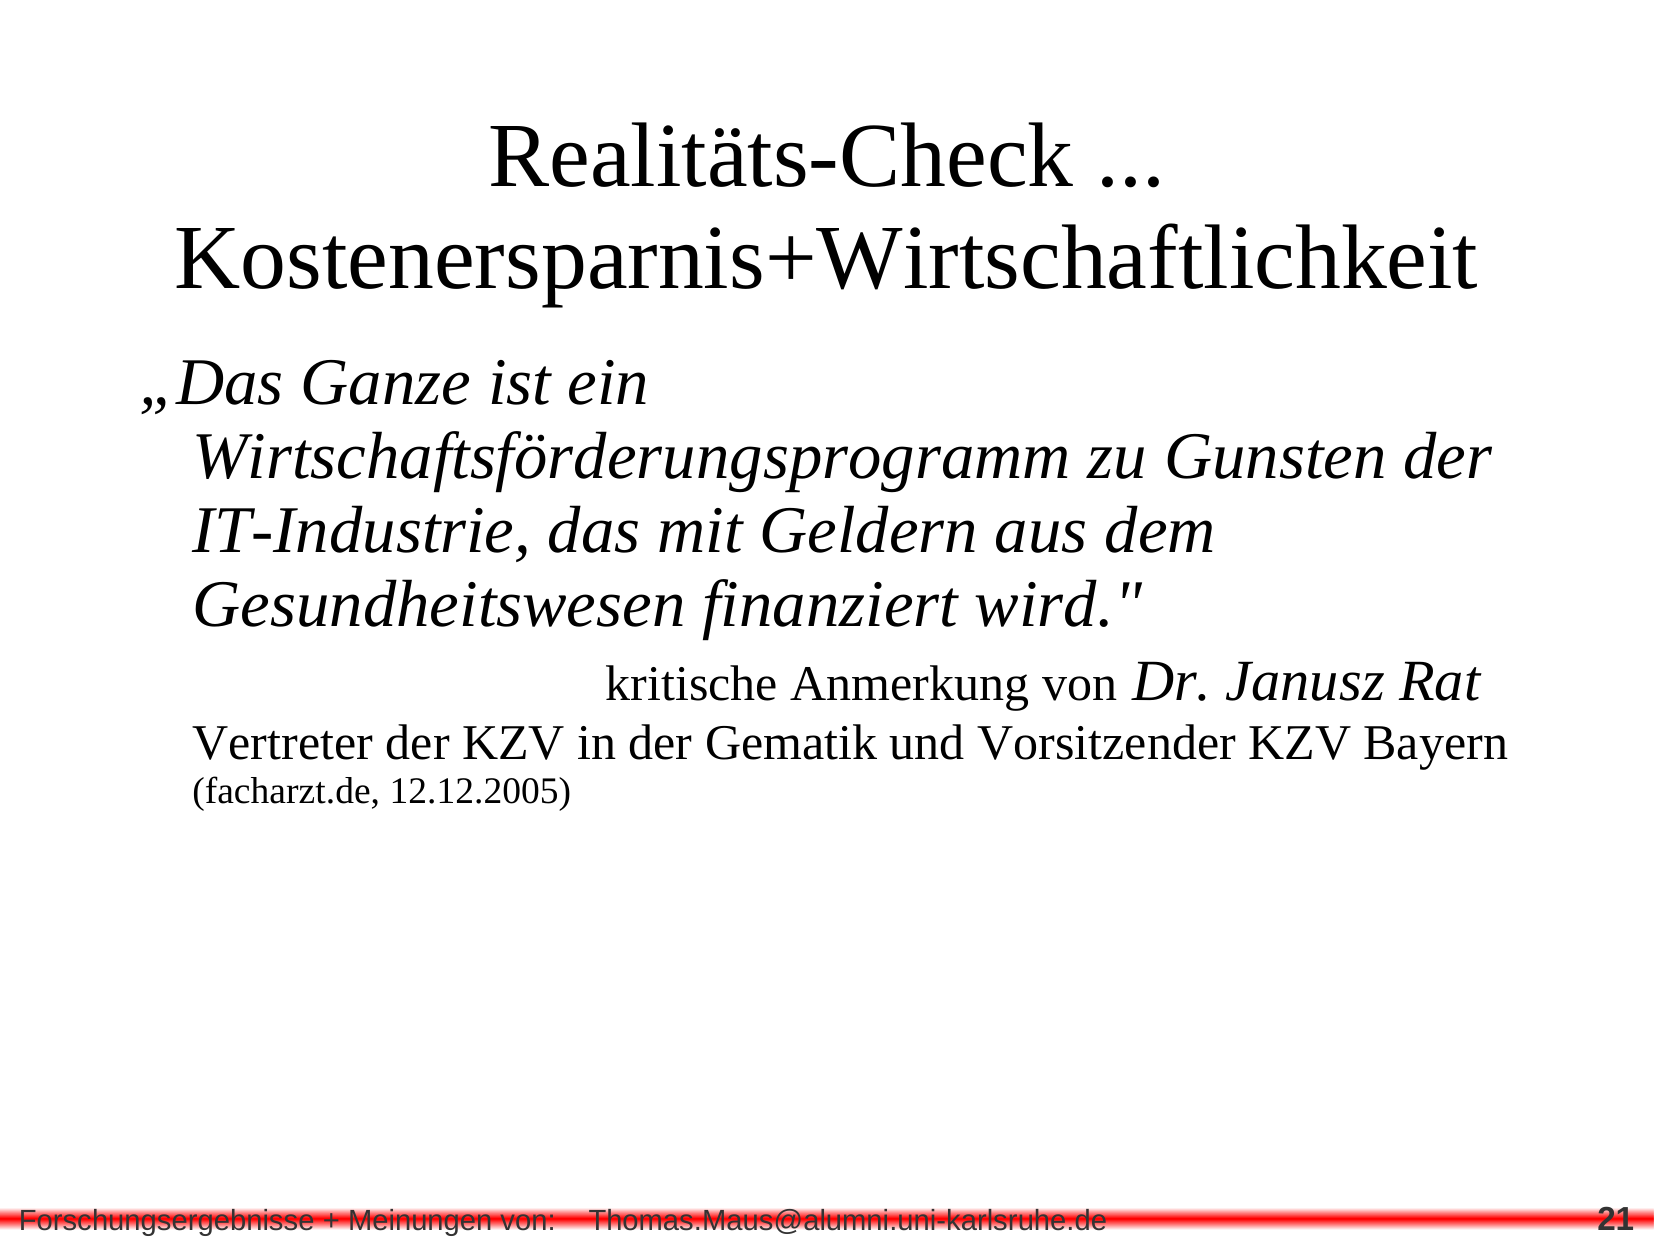

# Realitäts-Check ... Kostenersparnis+Wirtschaftlichkeit
„Das Ganze ist ein Wirtschaftsförderungsprogramm zu Gunsten der IT-Industrie, das mit Geldern aus dem Gesundheitswesen finanziert wird."
							kritische Anmerkung von Dr. Janusz Rat
Vertreter der KZV in der Gematik und Vorsitzender KZV Bayern (facharzt.de, 12.12.2005)